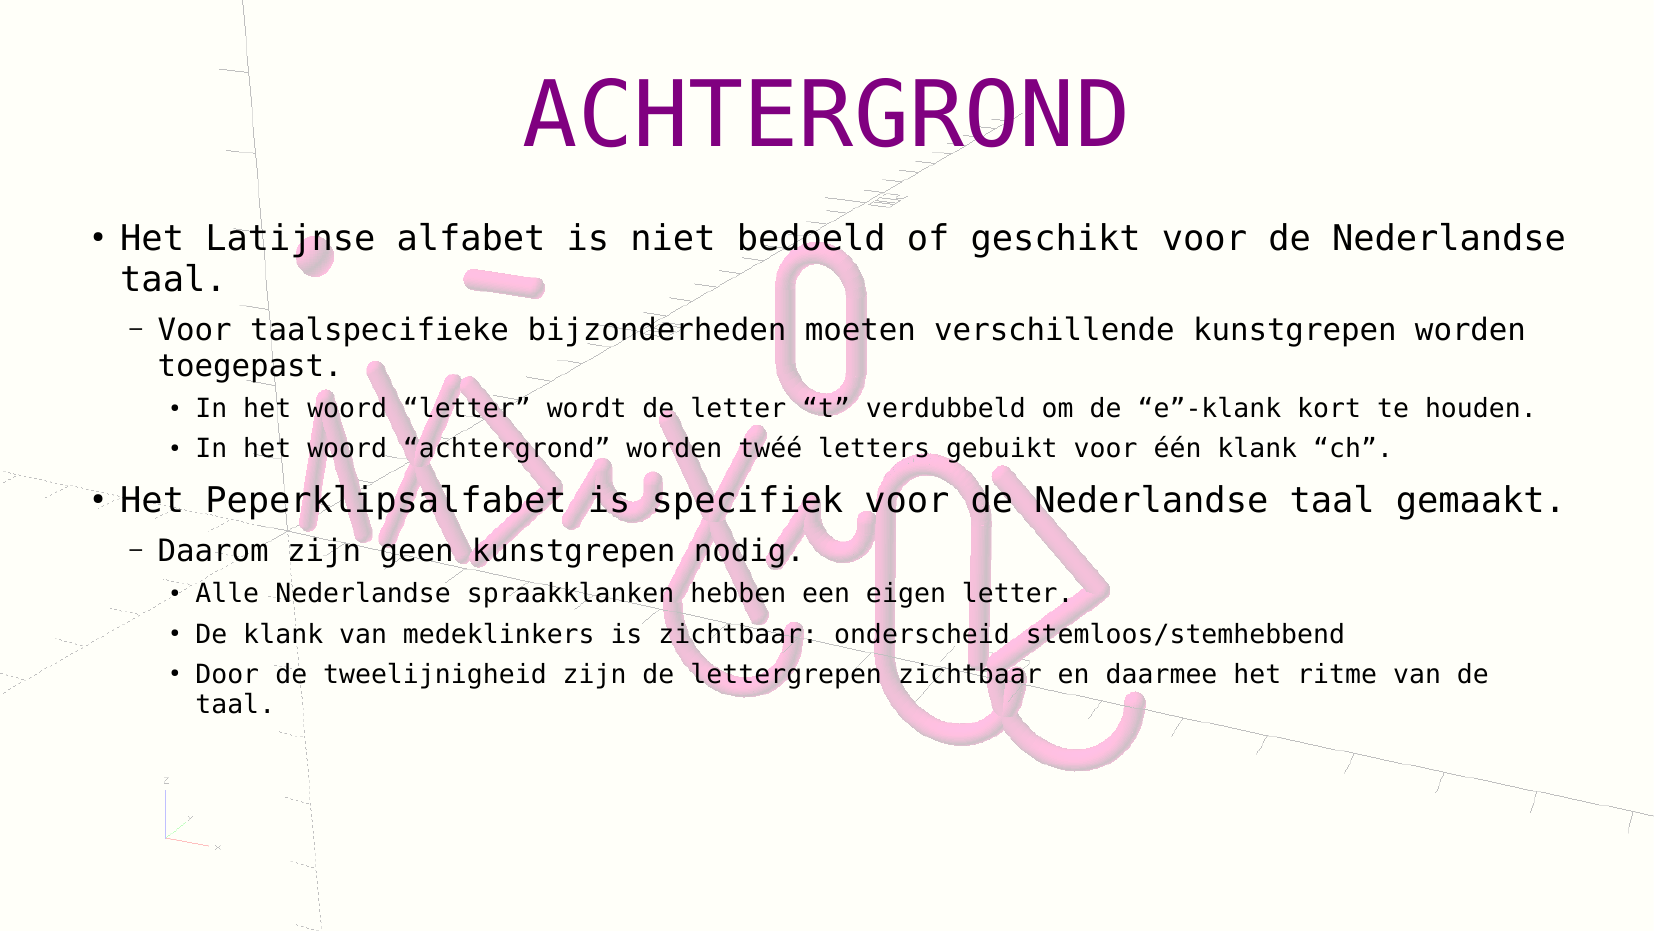

# ACHTERGROND
Het Latijnse alfabet is niet bedoeld of geschikt voor de Nederlandse taal.
Voor taalspecifieke bijzonderheden moeten verschillende kunstgrepen worden toegepast.
In het woord “letter” wordt de letter “t” verdubbeld om de “e”-klank kort te houden.
In het woord “achtergrond” worden twéé letters gebuikt voor één klank “ch”.
Het Peperklipsalfabet is specifiek voor de Nederlandse taal gemaakt.
Daarom zijn geen kunstgrepen nodig.
Alle Nederlandse spraakklanken hebben een eigen letter.
De klank van medeklinkers is zichtbaar: onderscheid stemloos/stemhebbend
Door de tweelijnigheid zijn de lettergrepen zichtbaar en daarmee het ritme van de taal.